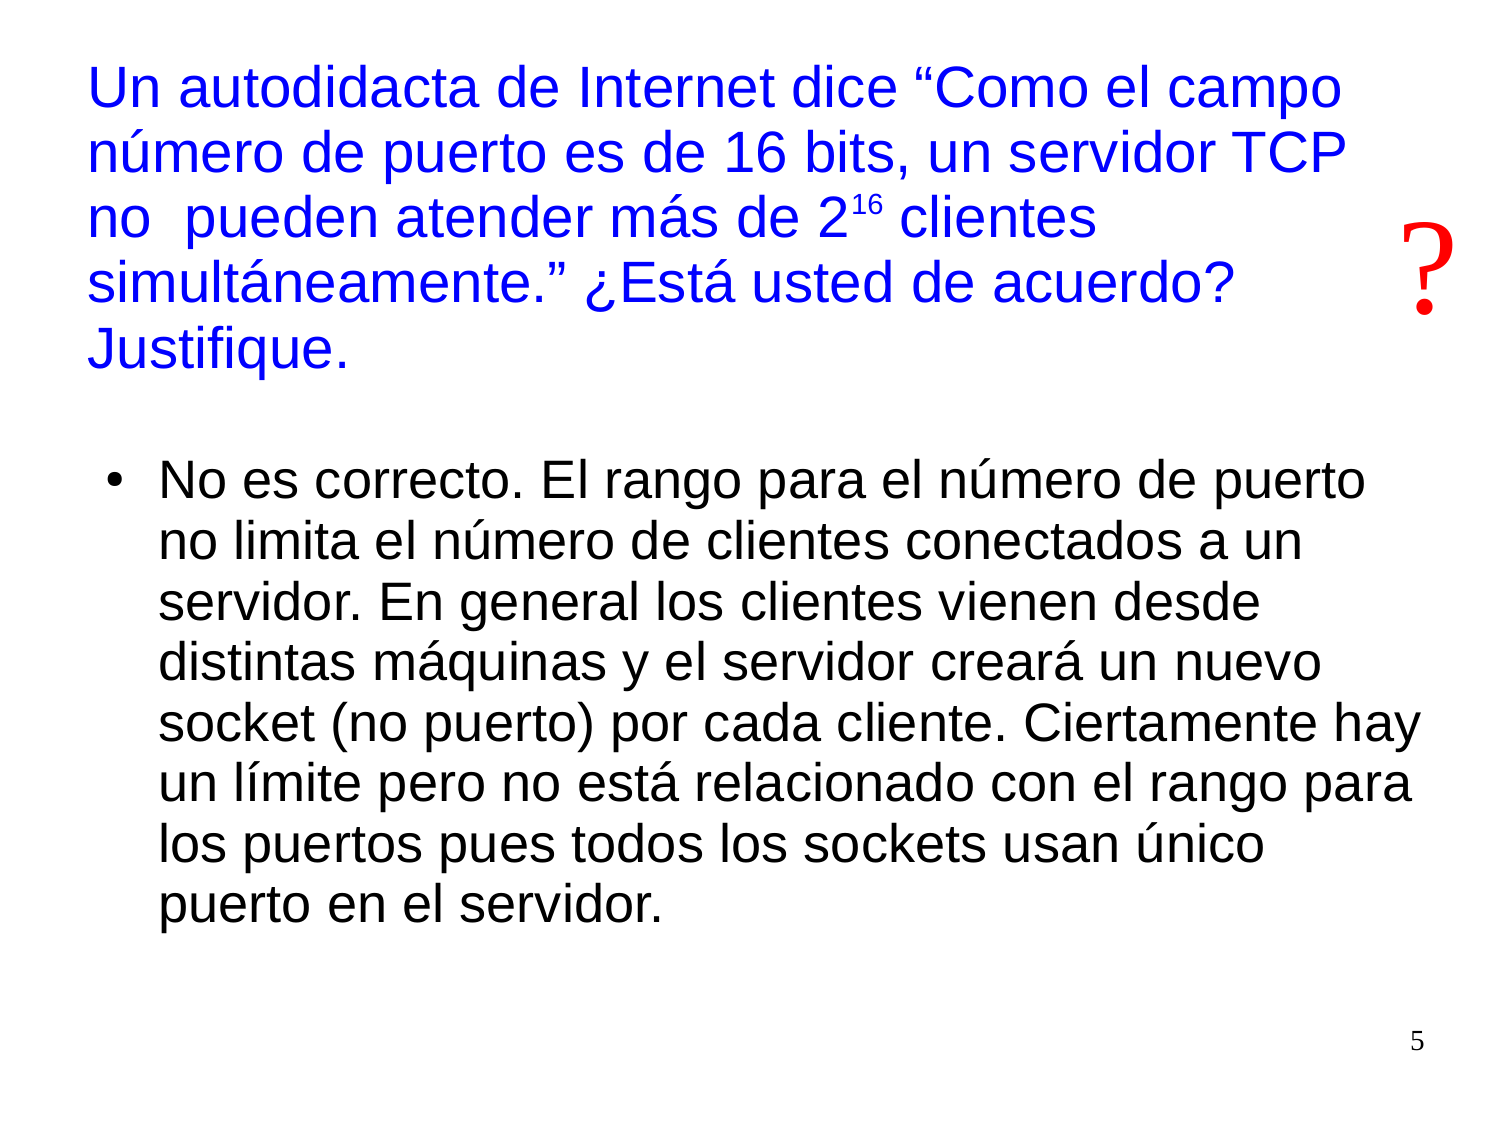

# Un autodidacta de Internet dice “Como el campo número de puerto es de 16 bits, un servidor TCP no pueden atender más de 216 clientes simultáneamente.” ¿Está usted de acuerdo? Justifique.
No es correcto. El rango para el número de puerto no limita el número de clientes conectados a un servidor. En general los clientes vienen desde distintas máquinas y el servidor creará un nuevo socket (no puerto) por cada cliente. Ciertamente hay un límite pero no está relacionado con el rango para los puertos pues todos los sockets usan único puerto en el servidor.
5